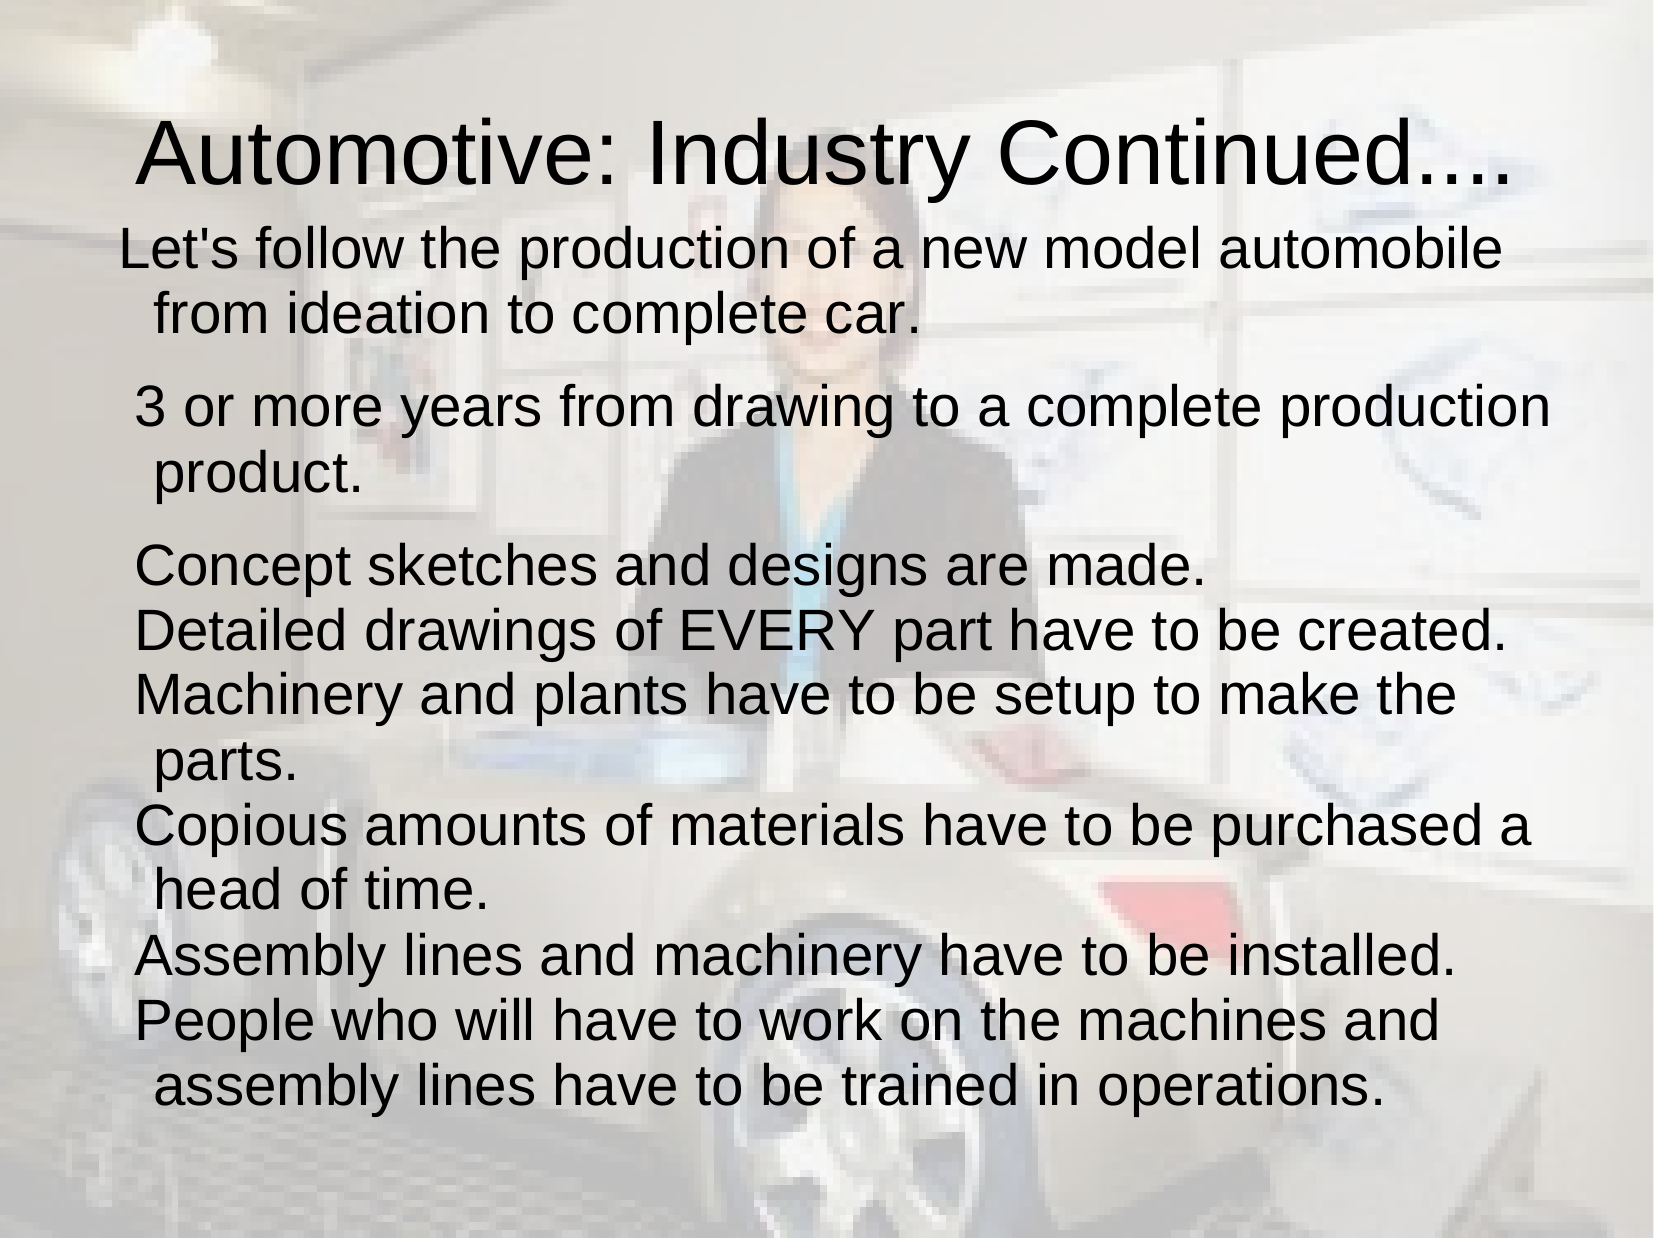

# Automotive: Industry Continued....
Let's follow the production of a new model automobile from ideation to complete car.
 3 or more years from drawing to a complete production product.
 Concept sketches and designs are made.
 Detailed drawings of EVERY part have to be created.
 Machinery and plants have to be setup to make the parts.
 Copious amounts of materials have to be purchased a head of time.
 Assembly lines and machinery have to be installed.
 People who will have to work on the machines and assembly lines have to be trained in operations.